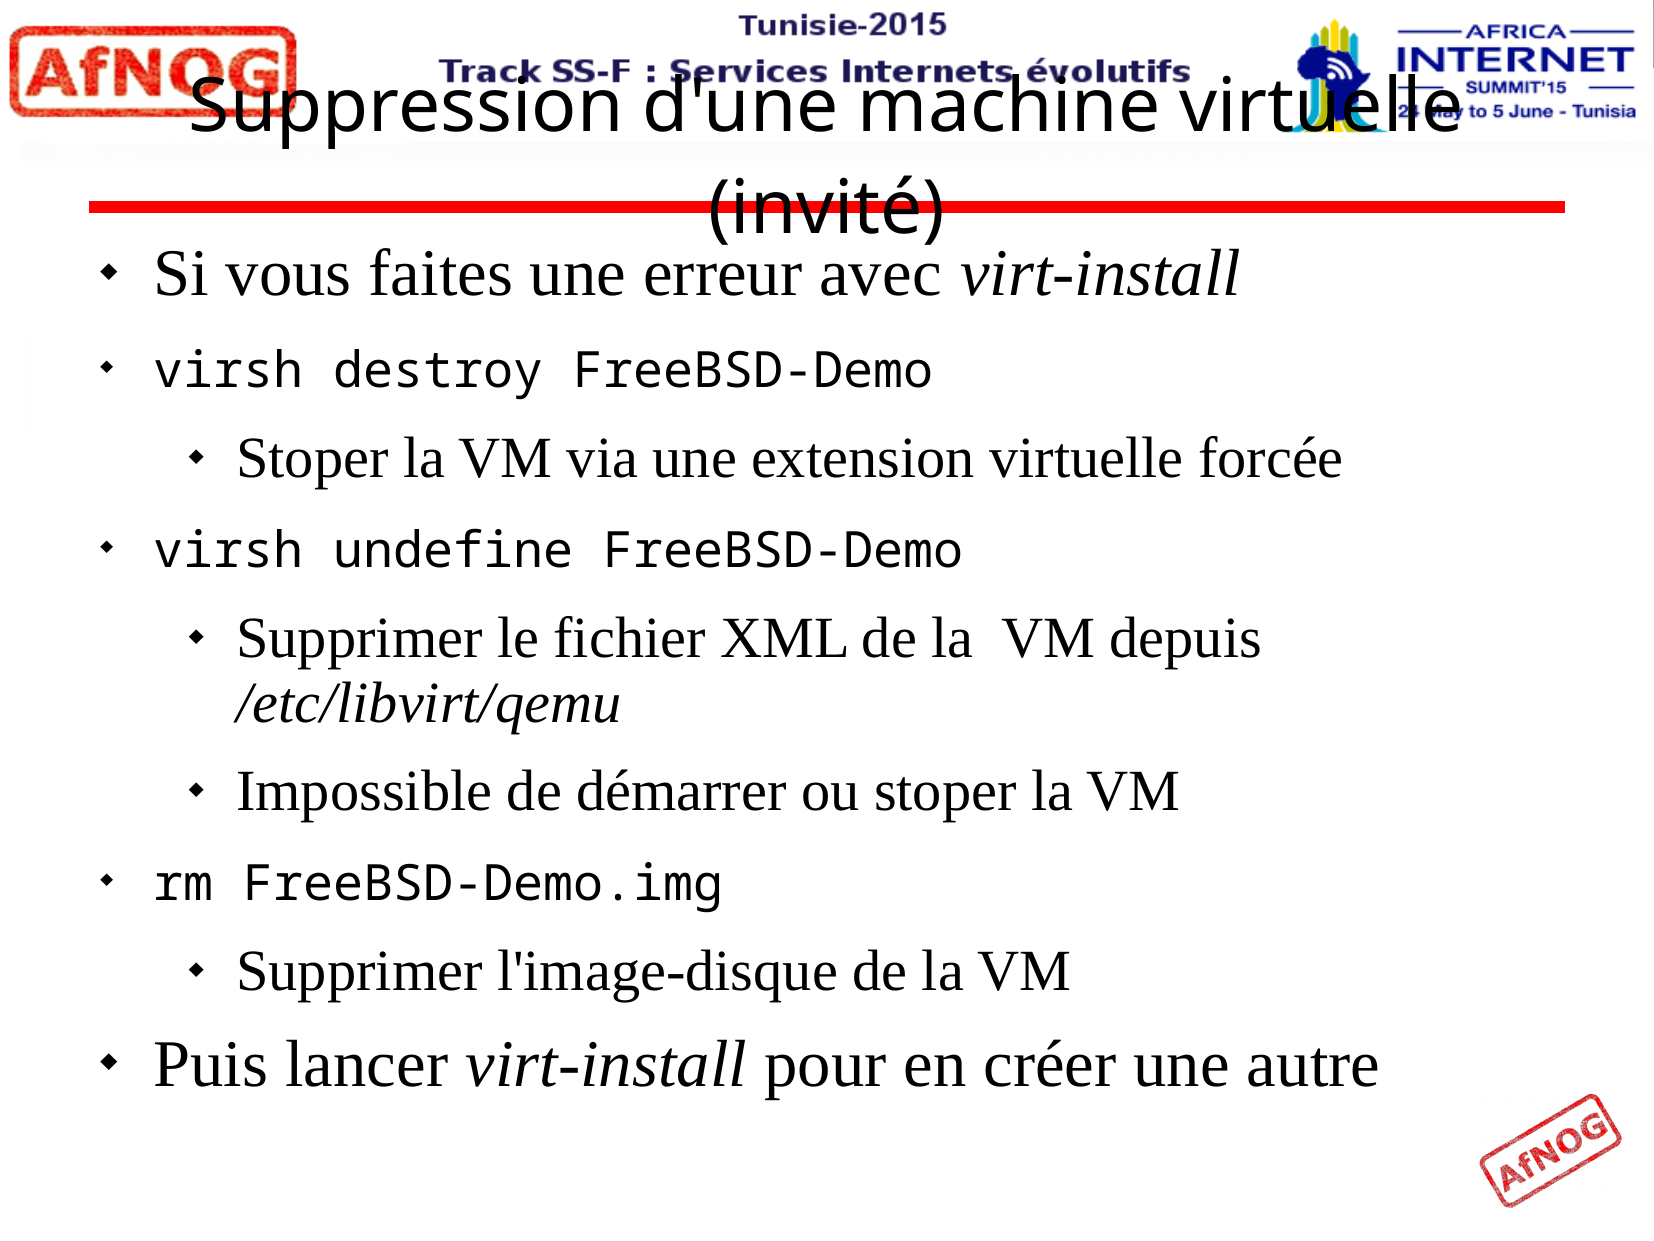

# Suppression d'une machine virtuelle (invité)
Si vous faites une erreur avec virt-install
virsh destroy FreeBSD-Demo
Stoper la VM via une extension virtuelle forcée
virsh undefine FreeBSD-Demo
Supprimer le fichier XML de la VM depuis /etc/libvirt/qemu
Impossible de démarrer ou stoper la VM
rm FreeBSD-Demo.img
Supprimer l'image-disque de la VM
Puis lancer virt-install pour en créer une autre